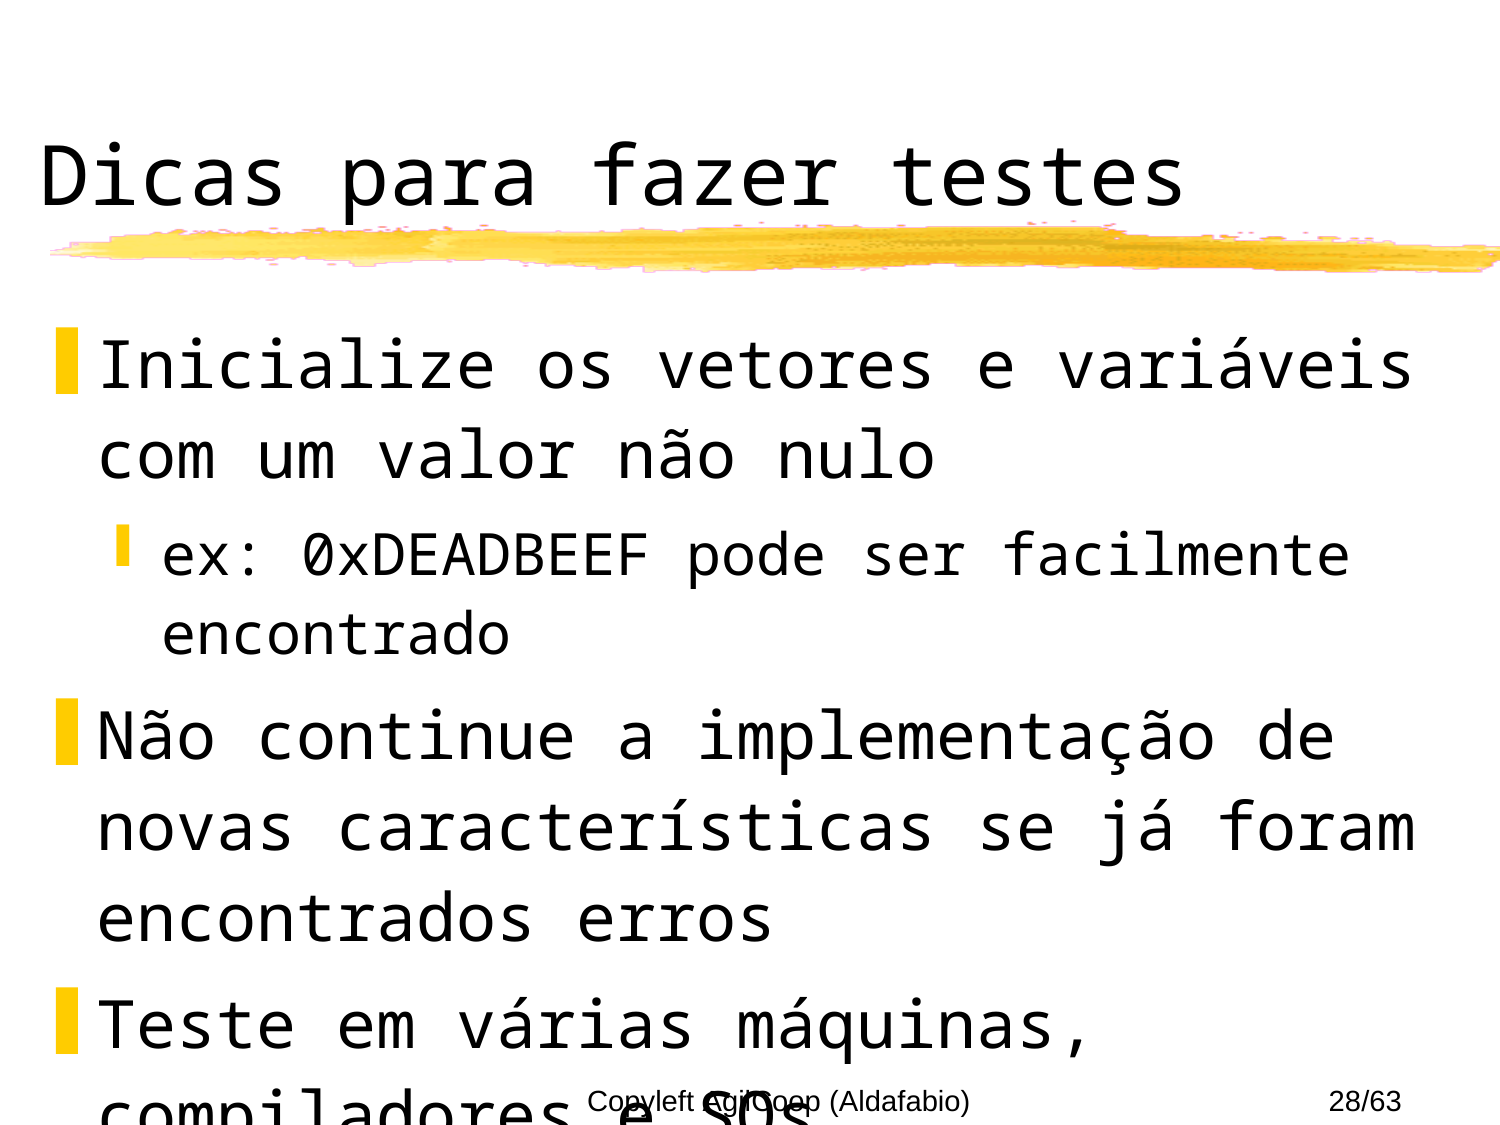

# Dicas para fazer testes
Inicialize os vetores e variáveis com um valor não nulo
ex: 0xDEADBEEF pode ser facilmente encontrado
Não continue a implementação de novas características se já foram encontrados erros
Teste em várias máquinas, compiladores e SOs
28